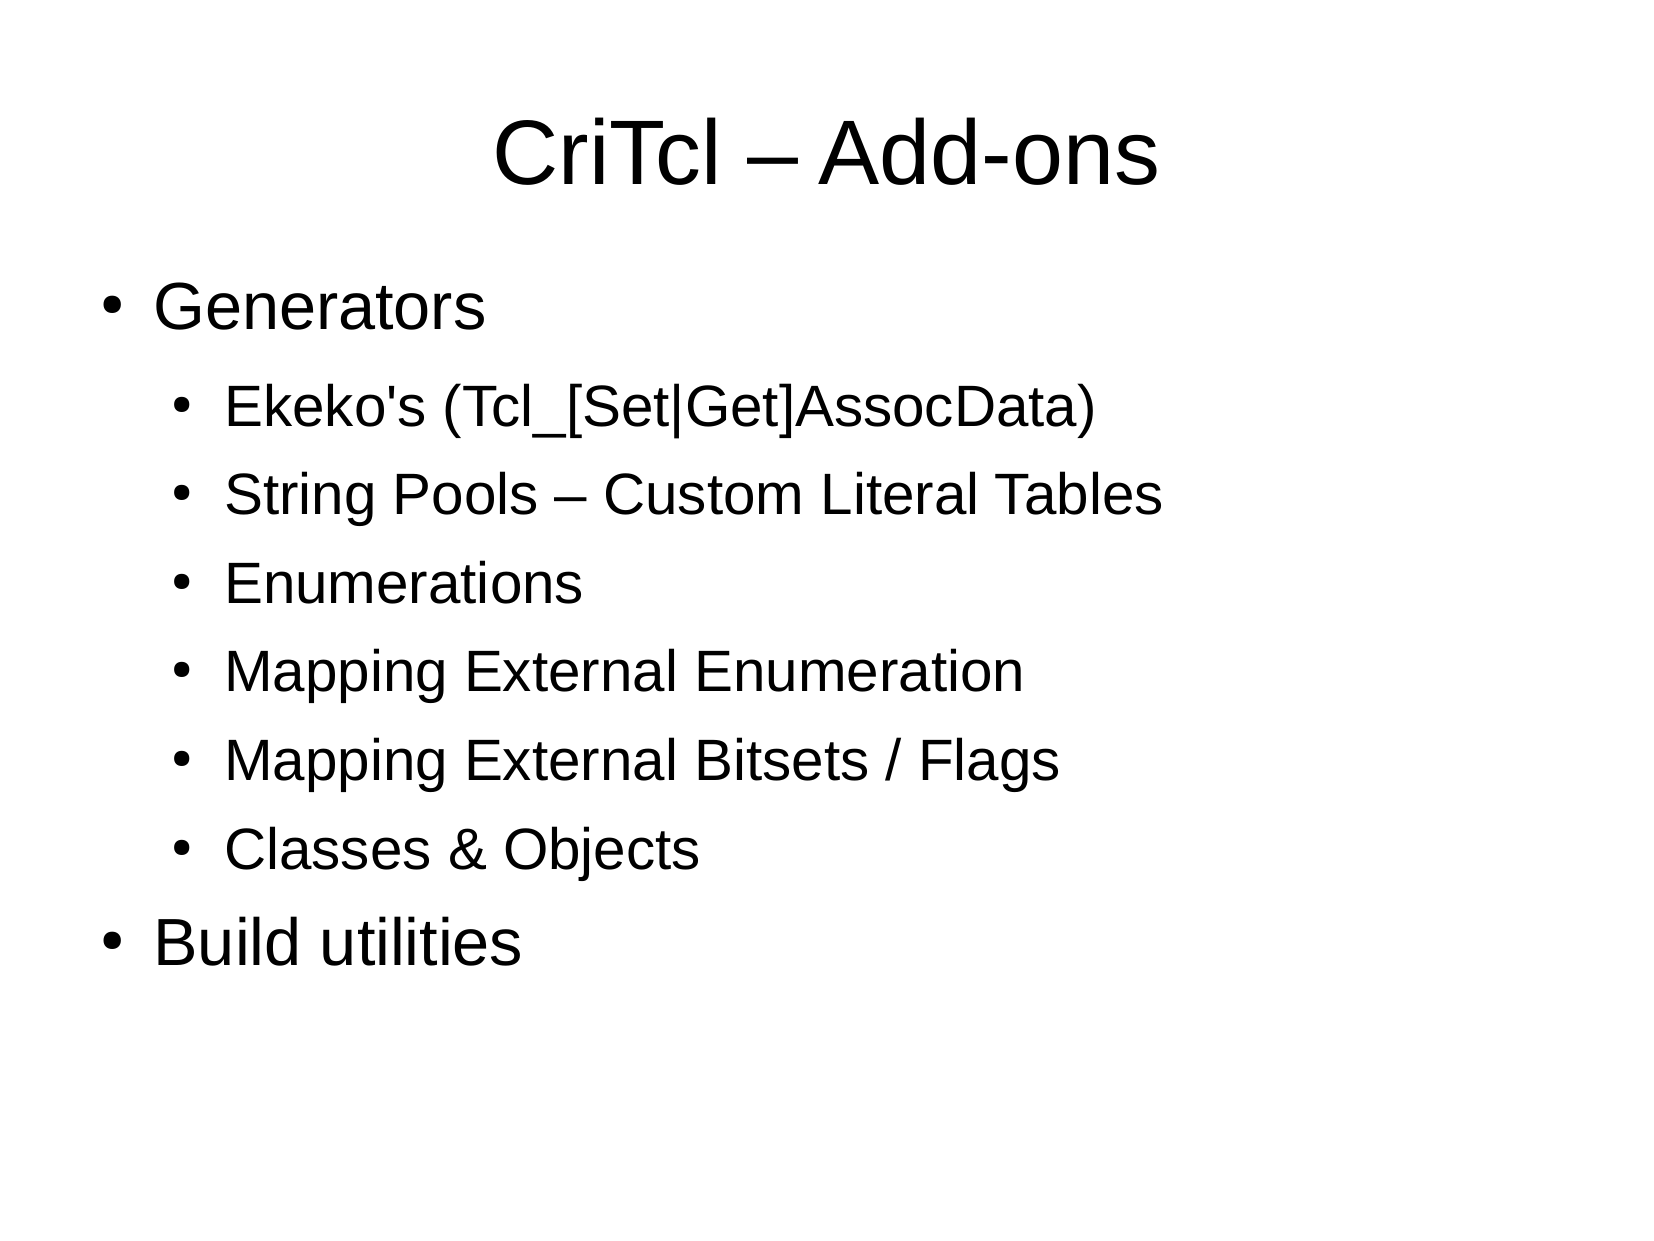

# CriTcl – Add-ons
Generators
Ekeko's (Tcl_[Set|Get]AssocData)
String Pools – Custom Literal Tables
Enumerations
Mapping External Enumeration
Mapping External Bitsets / Flags
Classes & Objects
Build utilities